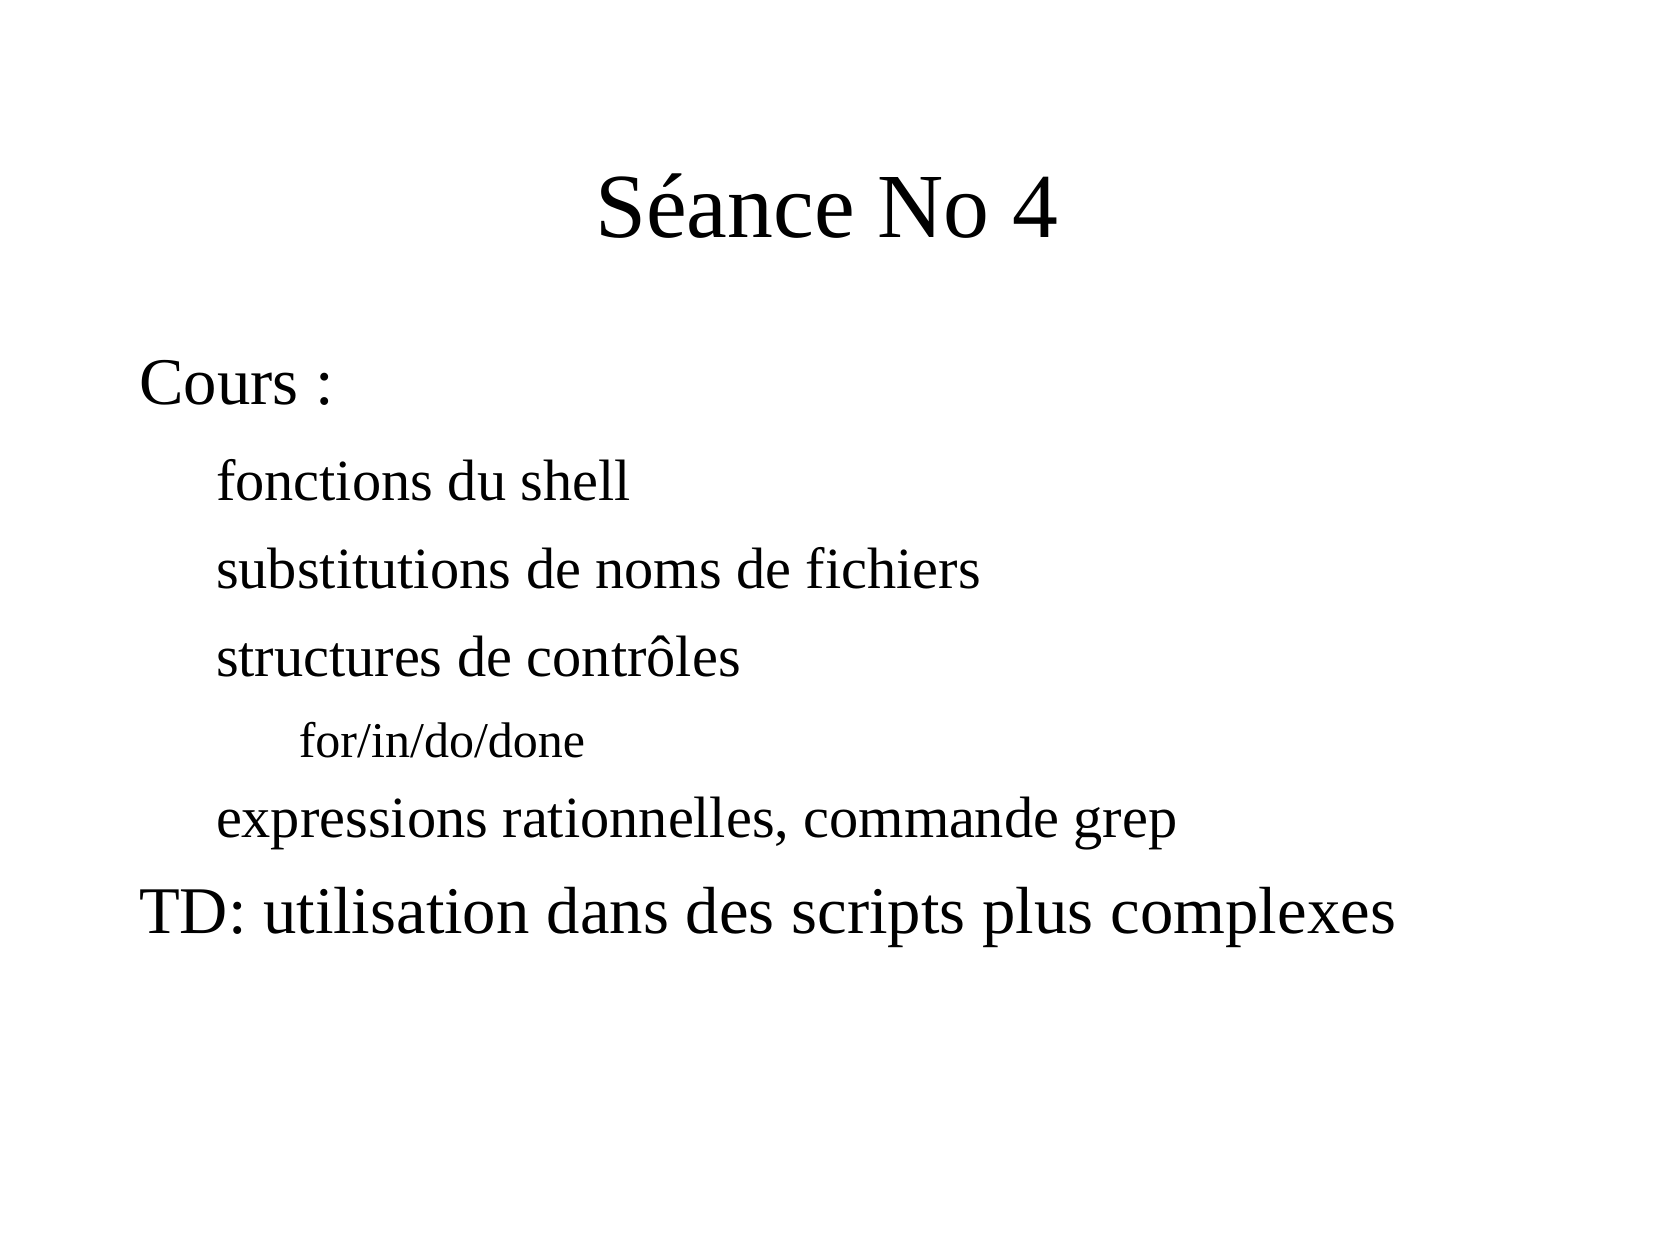

# Séance No 4
Cours :
fonctions du shell
substitutions de noms de fichiers
structures de contrôles
for/in/do/done
expressions rationnelles, commande grep
TD: utilisation dans des scripts plus complexes